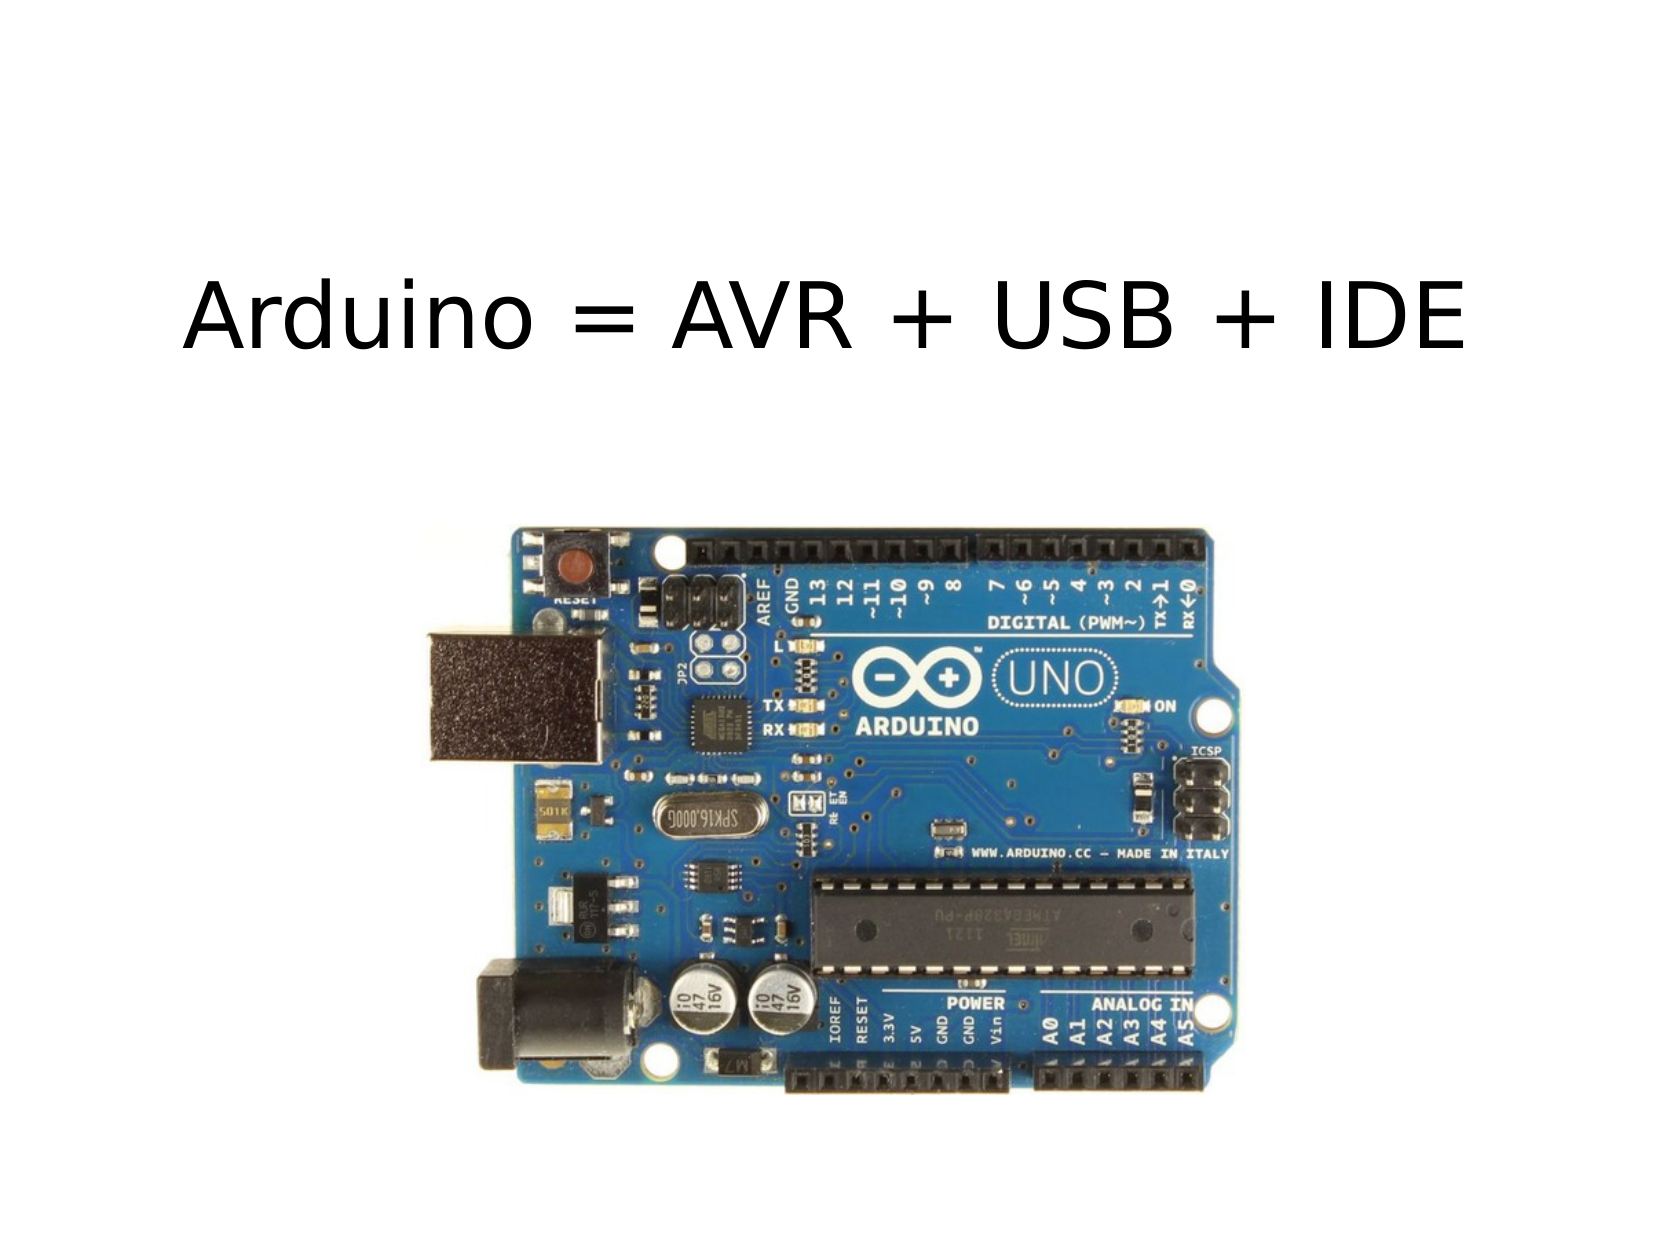

# Arduino = AVR + USB + IDE